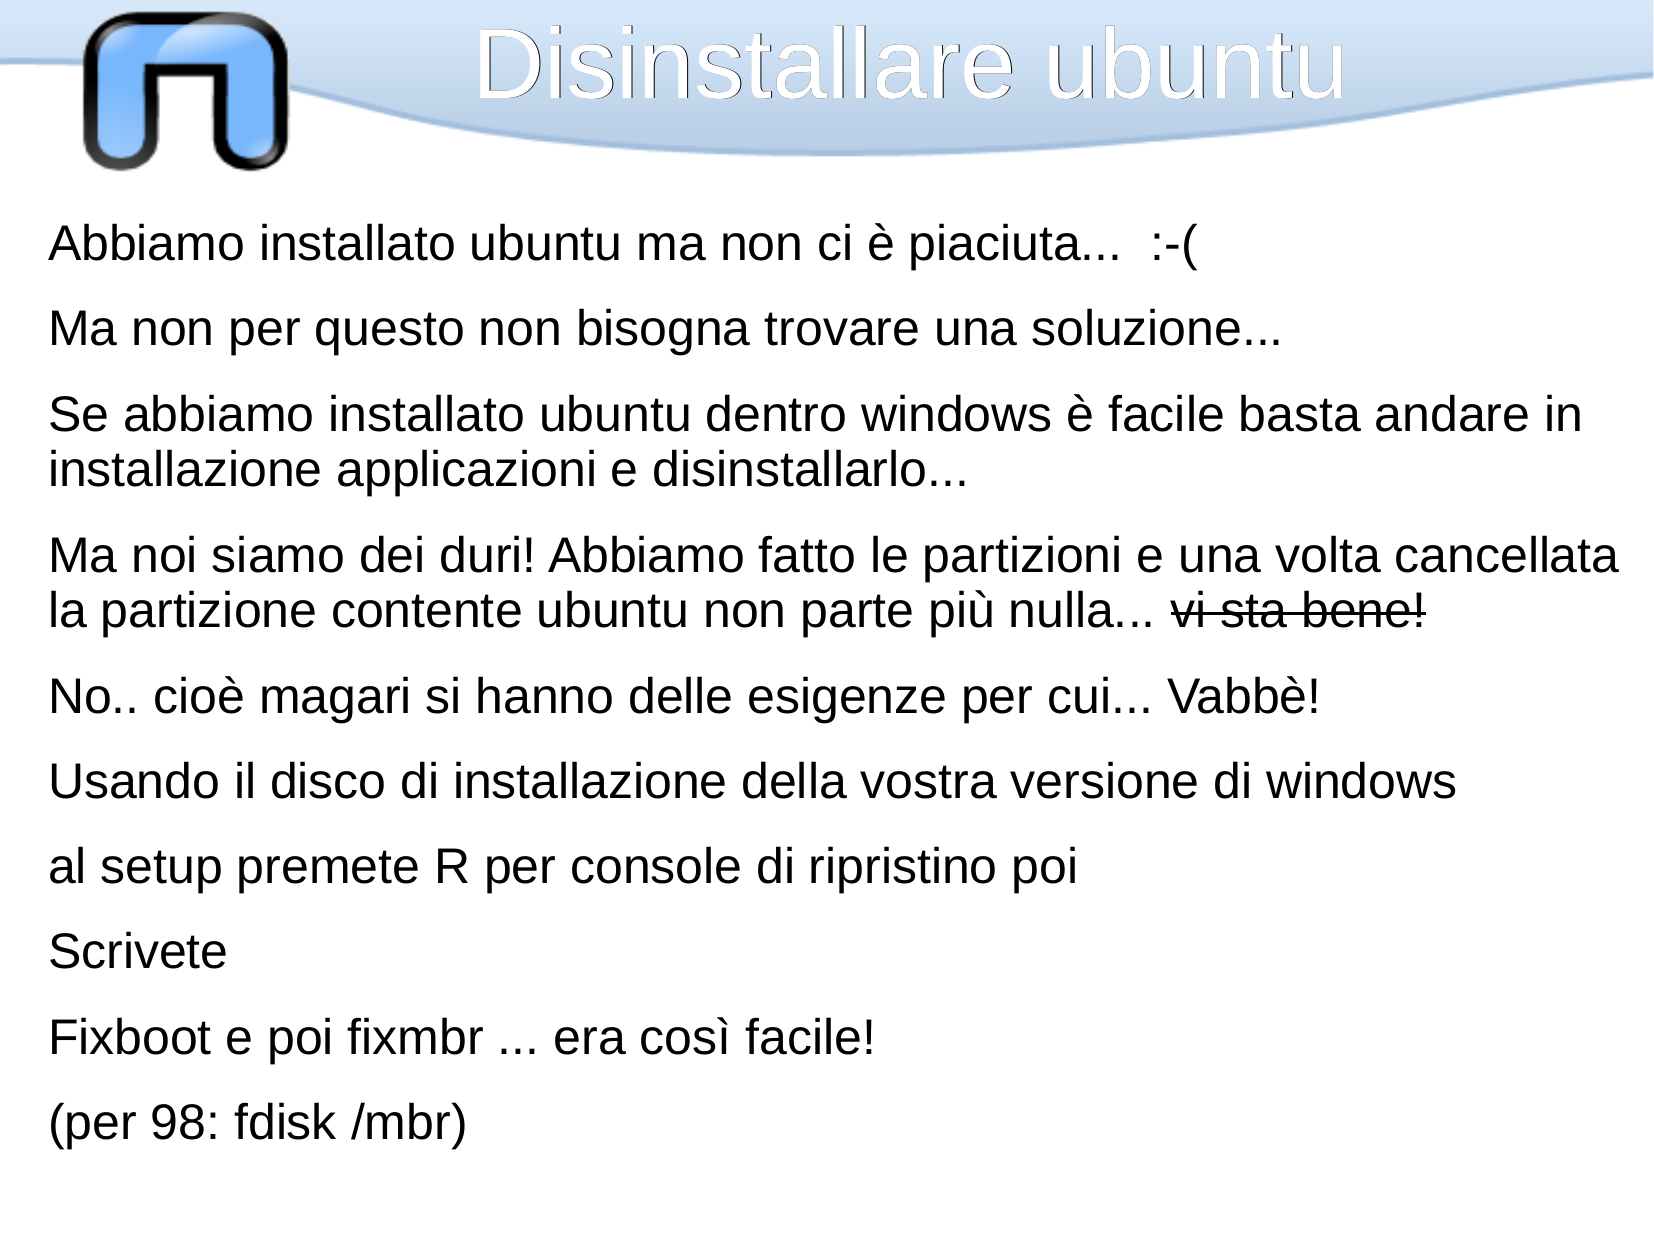

Disinstallare ubuntu
# Abbiamo installato ubuntu ma non ci è piaciuta... :-(
Ma non per questo non bisogna trovare una soluzione...
Se abbiamo installato ubuntu dentro windows è facile basta andare in installazione applicazioni e disinstallarlo...
Ma noi siamo dei duri! Abbiamo fatto le partizioni e una volta cancellata la partizione contente ubuntu non parte più nulla... vi sta bene!
No.. cioè magari si hanno delle esigenze per cui... Vabbè!
Usando il disco di installazione della vostra versione di windows
al setup premete R per console di ripristino poi
Scrivete
Fixboot e poi fixmbr ... era così facile!
(per 98: fdisk /mbr)